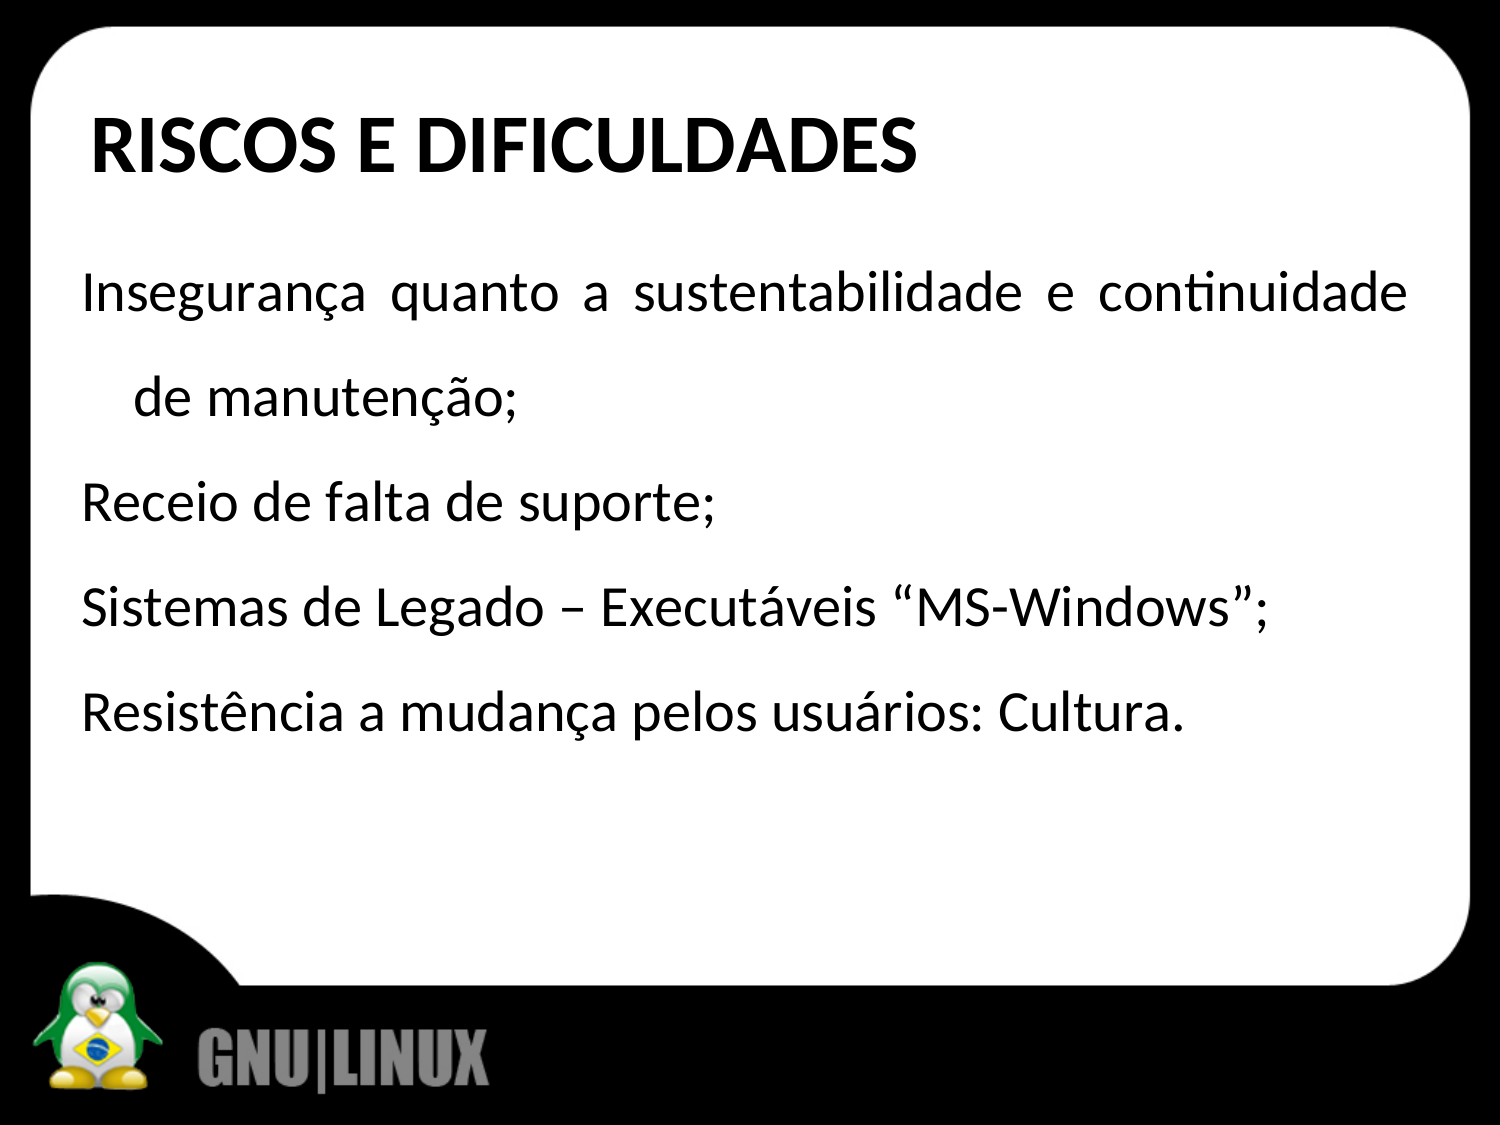

RISCOS E DIFICULDADES
Insegurança quanto a sustentabilidade e continuidade de manutenção;
Receio de falta de suporte;
Sistemas de Legado – Executáveis “MS-Windows”;
Resistência a mudança pelos usuários: Cultura.